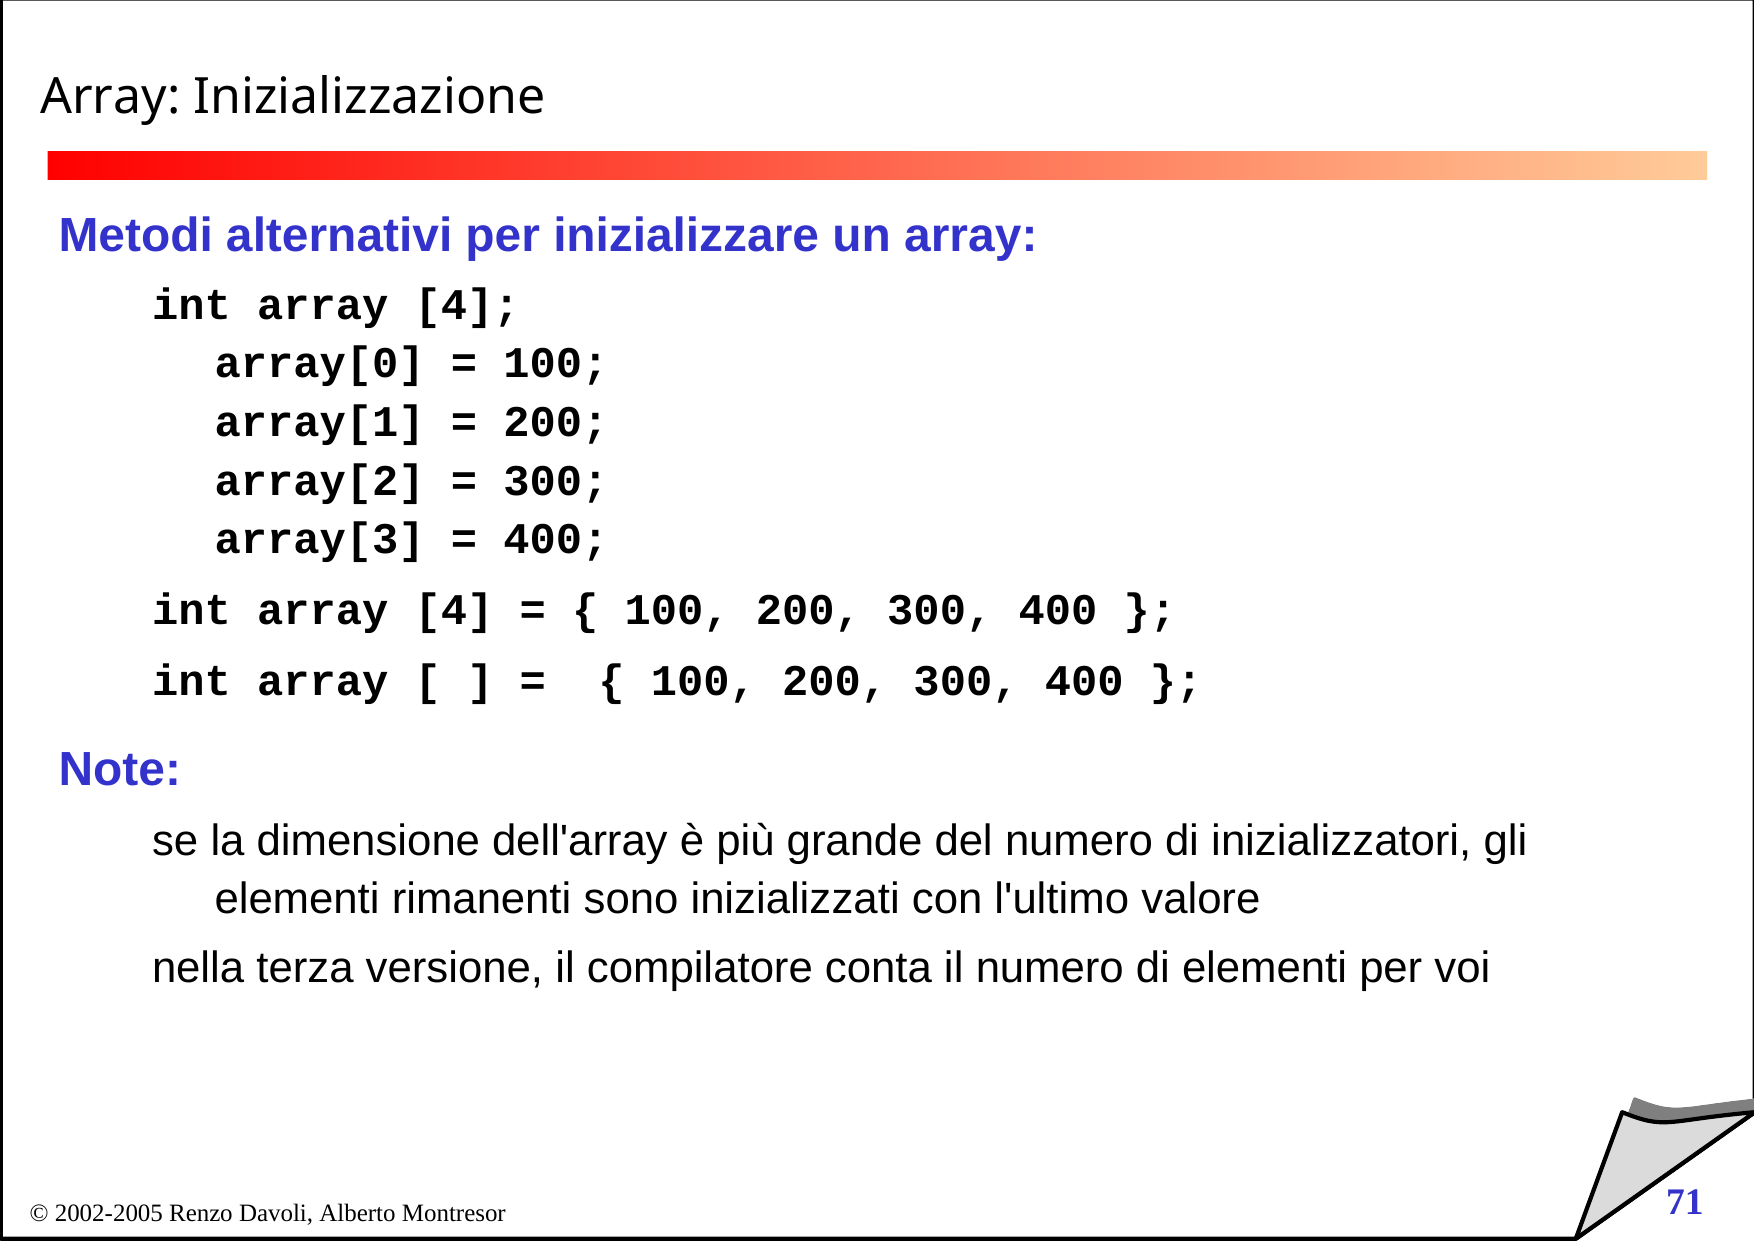

# Array: Inizializzazione
Metodi alternativi per inizializzare un array:
int array [4];
array[0] = 100;
array[1] = 200;
array[2] = 300;
array[3] = 400;
int array [4] = { 100, 200, 300, 400 };
int array [ ] = { 100, 200, 300, 400 };
Note:
se la dimensione dell'array è più grande del numero di inizializzatori, gli elementi rimanenti sono inizializzati con l'ultimo valore
nella terza versione, il compilatore conta il numero di elementi per voi